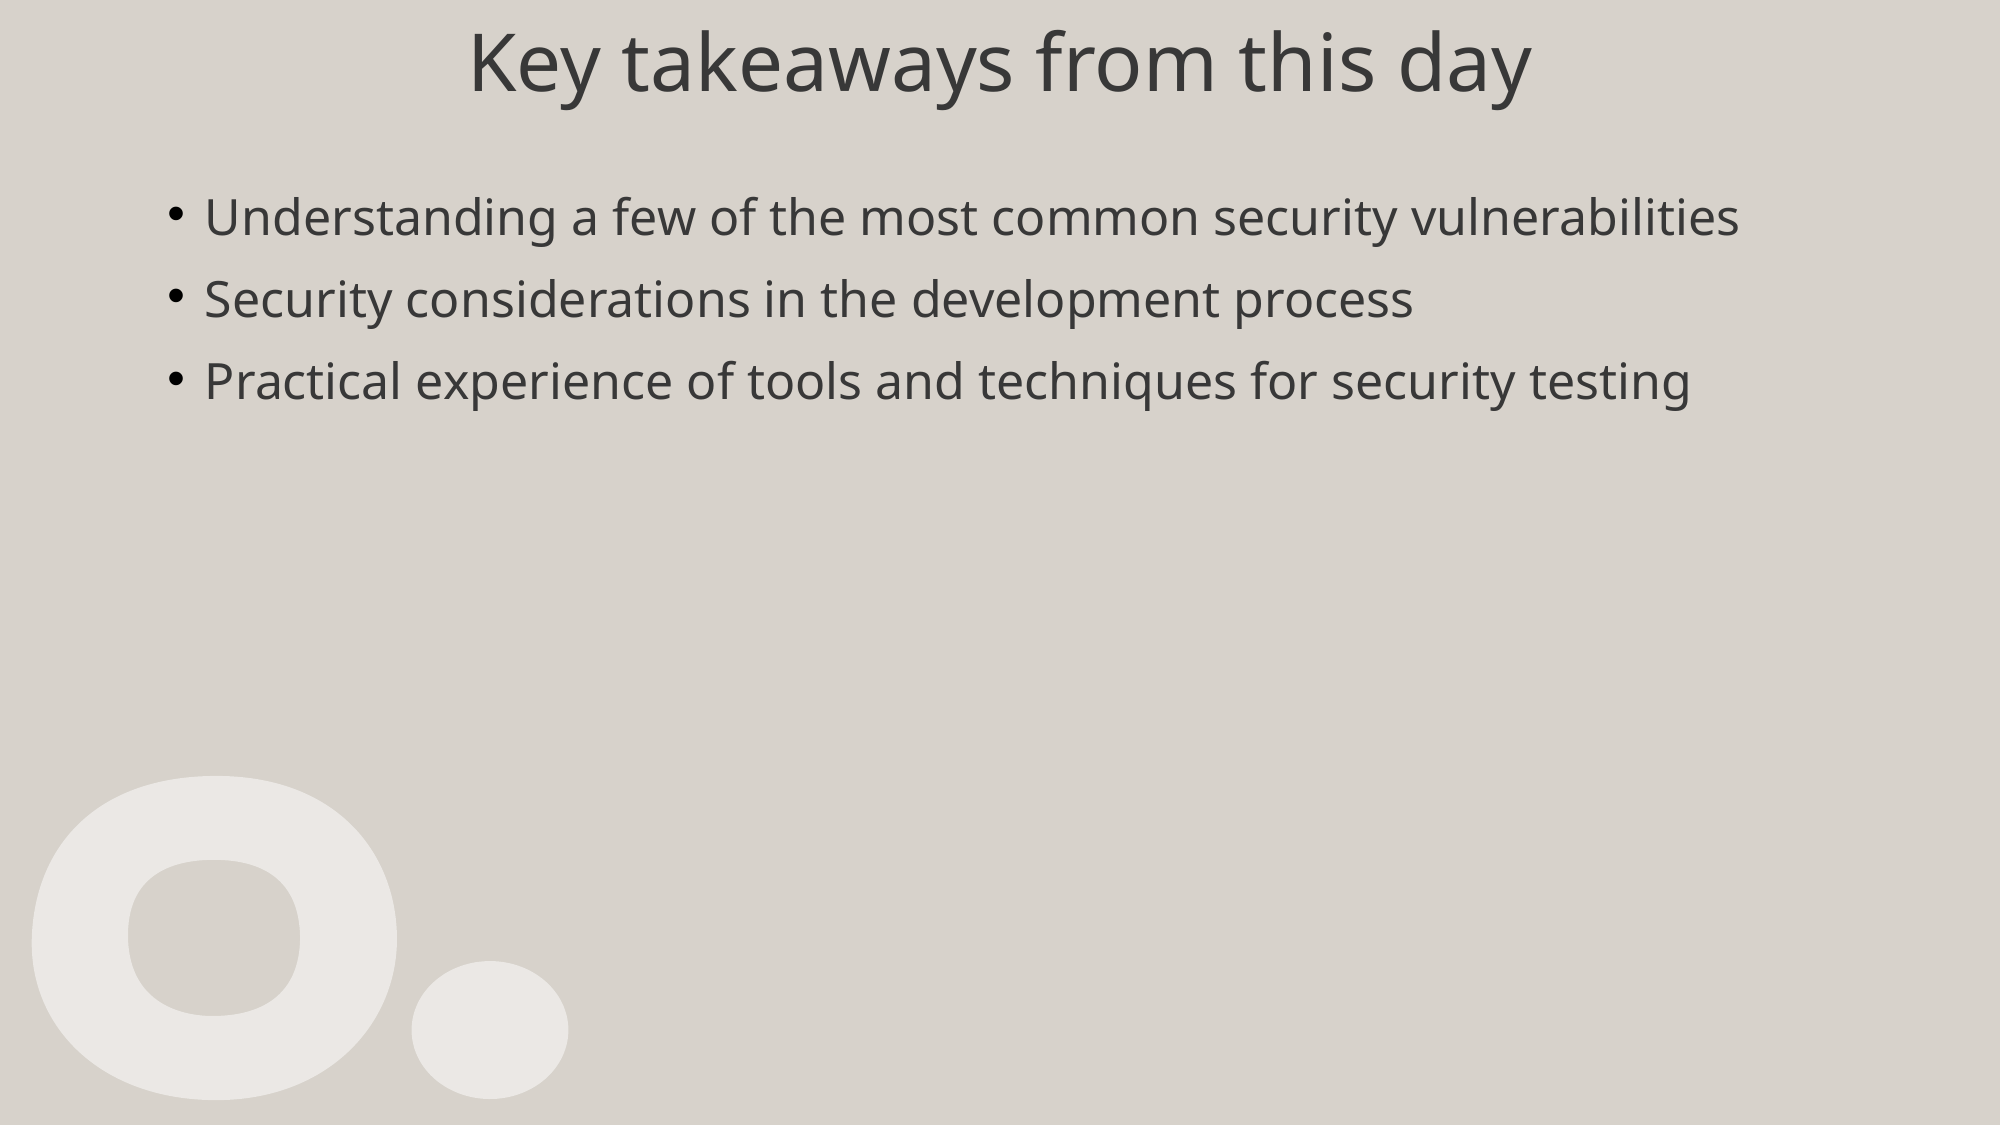

# Key takeaways from this day
Understanding a few of the most common security vulnerabilities
Security considerations in the development process
Practical experience of tools and techniques for security testing